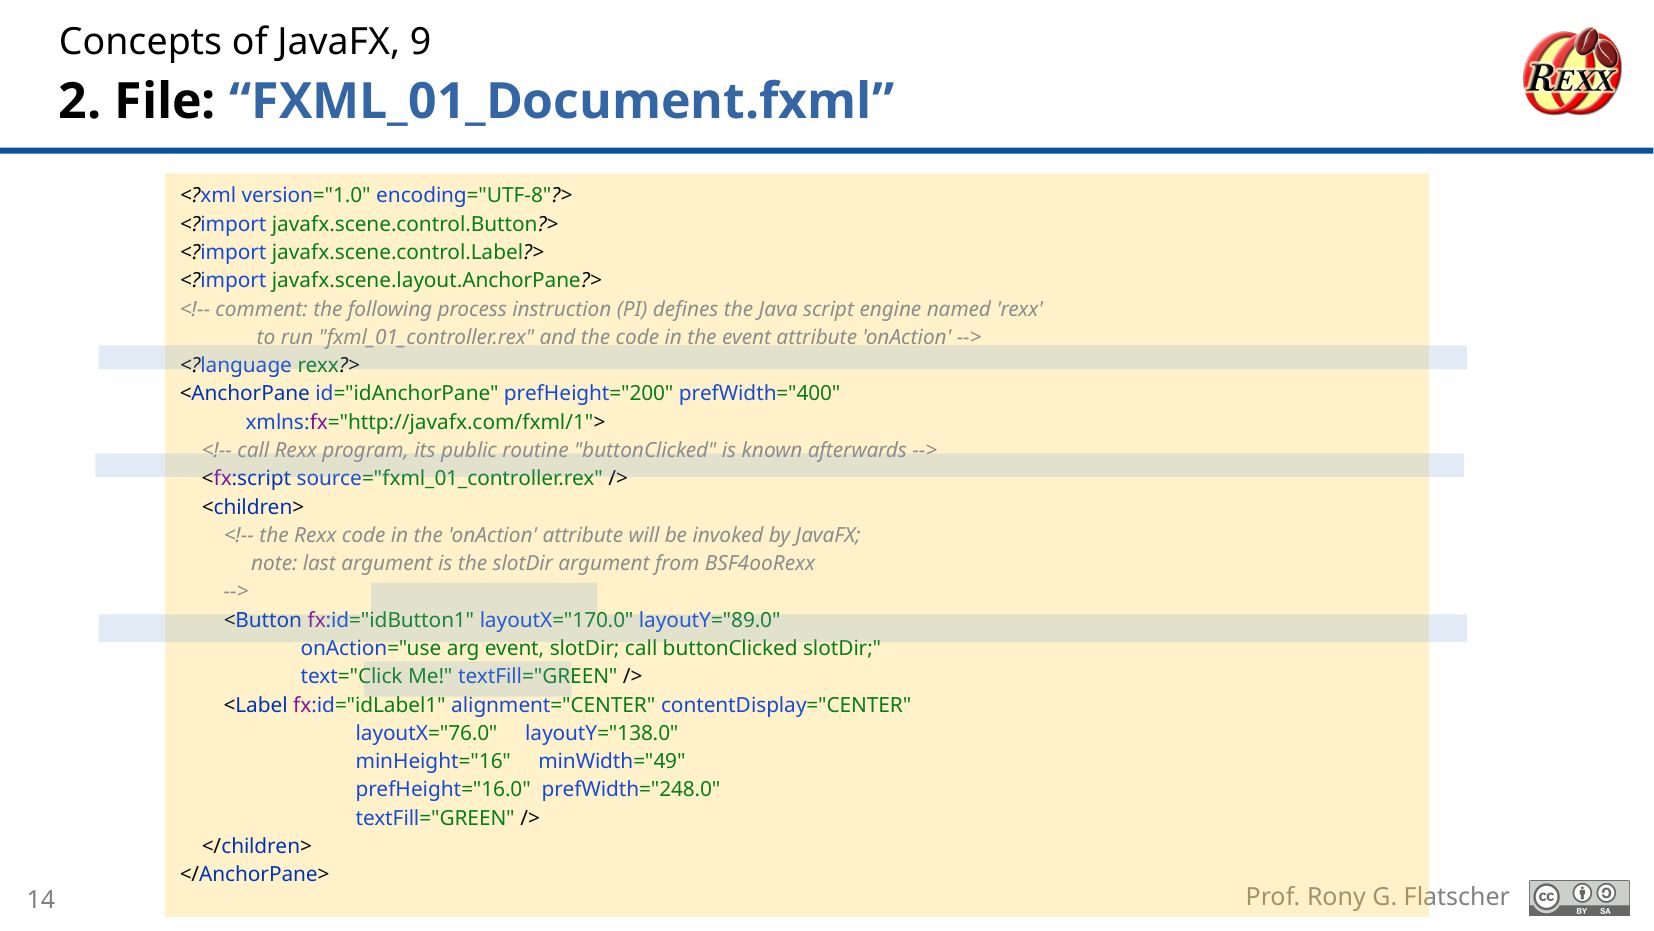

# Concepts of JavaFX, 9 2. File: “FXML_01_Document.fxml”
<?xml version="1.0" encoding="UTF-8"?>
<?import javafx.scene.control.Button?>
<?import javafx.scene.control.Label?>
<?import javafx.scene.layout.AnchorPane?>
<!-- comment: the following process instruction (PI) defines the Java script engine named 'rexx'
 to run "fxml_01_controller.rex" and the code in the event attribute 'onAction' -->
<?language rexx?>
<AnchorPane id="idAnchorPane" prefHeight="200" prefWidth="400"
 xmlns:fx="http://javafx.com/fxml/1">
 <!-- call Rexx program, its public routine "buttonClicked" is known afterwards -->
 <fx:script source="fxml_01_controller.rex" />
 <children>
 <!-- the Rexx code in the 'onAction' attribute will be invoked by JavaFX;
 note: last argument is the slotDir argument from BSF4ooRexx
 -->
 <Button fx:id="idButton1" layoutX="170.0" layoutY="89.0"
 onAction="use arg event, slotDir; call buttonClicked slotDir;"
 text="Click Me!" textFill="GREEN" />
 <Label fx:id="idLabel1" alignment="CENTER" contentDisplay="CENTER"
 layoutX="76.0" layoutY="138.0"
 minHeight="16" minWidth="49"
 prefHeight="16.0" prefWidth="248.0"
 textFill="GREEN" />
 </children>
</AnchorPane>